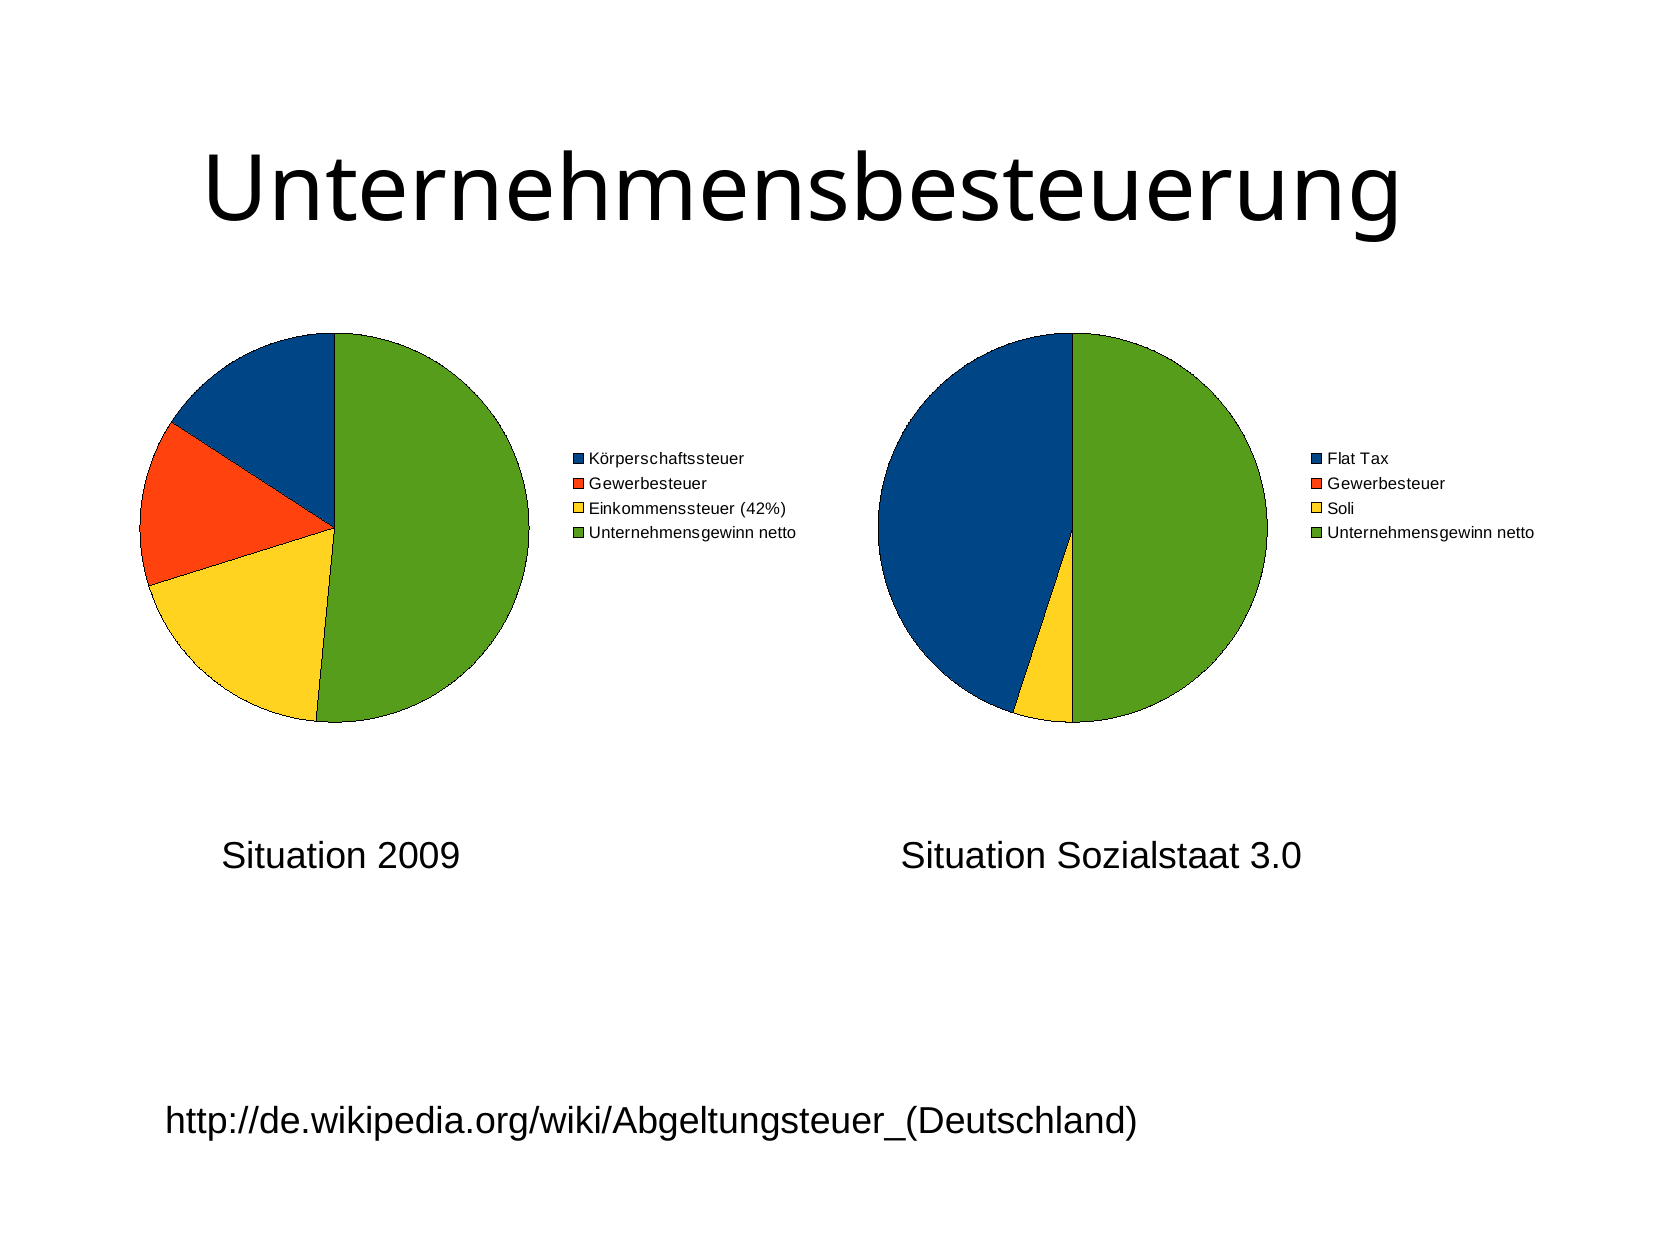

# Unternehmensbesteuerung
### Chart
| Category | Spalte 1 | Spalte 2 | Spalte 3 |
|---|---|---|---|
| Körperschaftssteuer | 15.83 | 3.2 | 4.54 |
| Gewerbesteuer | 14.0 | 8.8 | 9.65 |
| Einkommenssteuer (42%) | 18.65 | 1.5 | 3.7 |
| Unternehmensgewinn netto | 51.52 | 9.02 | 6.2 |
### Chart
| Category | Spalte 1 | Spalte 2 | Spalte 3 |
|---|---|---|---|
| Flat Tax | 45.0 | 3.2 | 4.54 |
| Gewerbesteuer | 0.0 | 8.8 | 9.65 |
| Soli | 5.0 | None | None |
| Unternehmensgewinn netto | 50.0 | 9.02 | 6.2 |Situation 2009
Situation Sozialstaat 3.0
http://de.wikipedia.org/wiki/Abgeltungsteuer_(Deutschland)